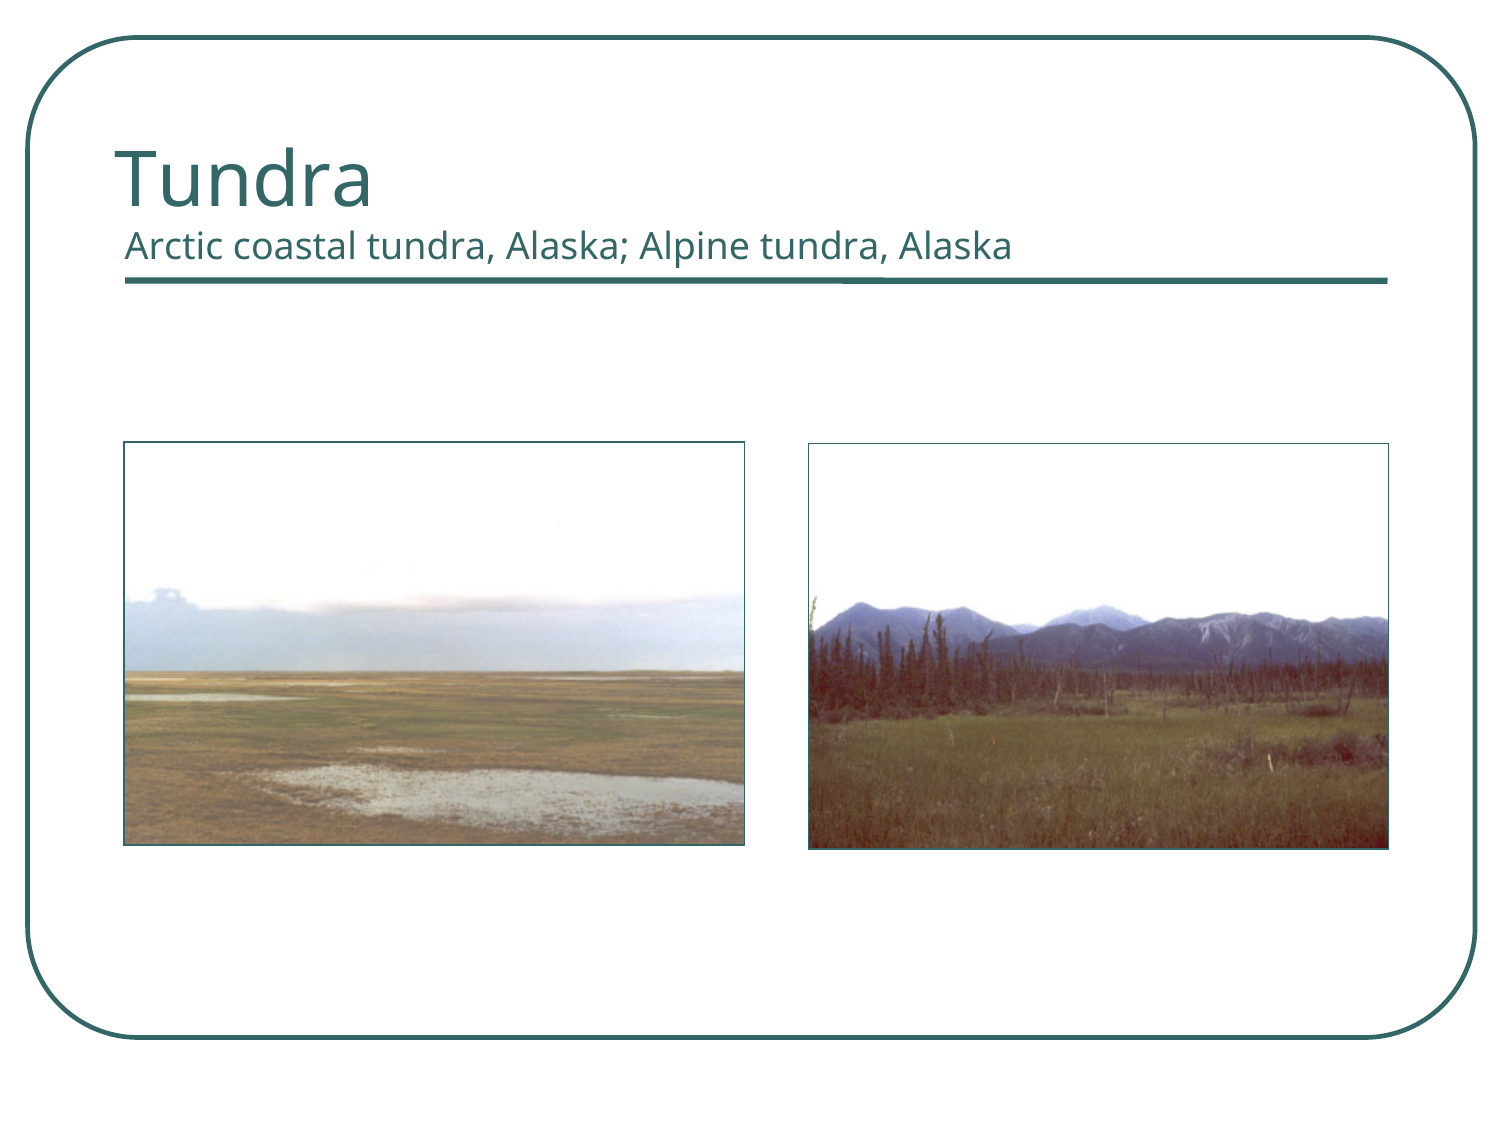

# Tundra Arctic coastal tundra, Alaska; Alpine tundra, Alaska